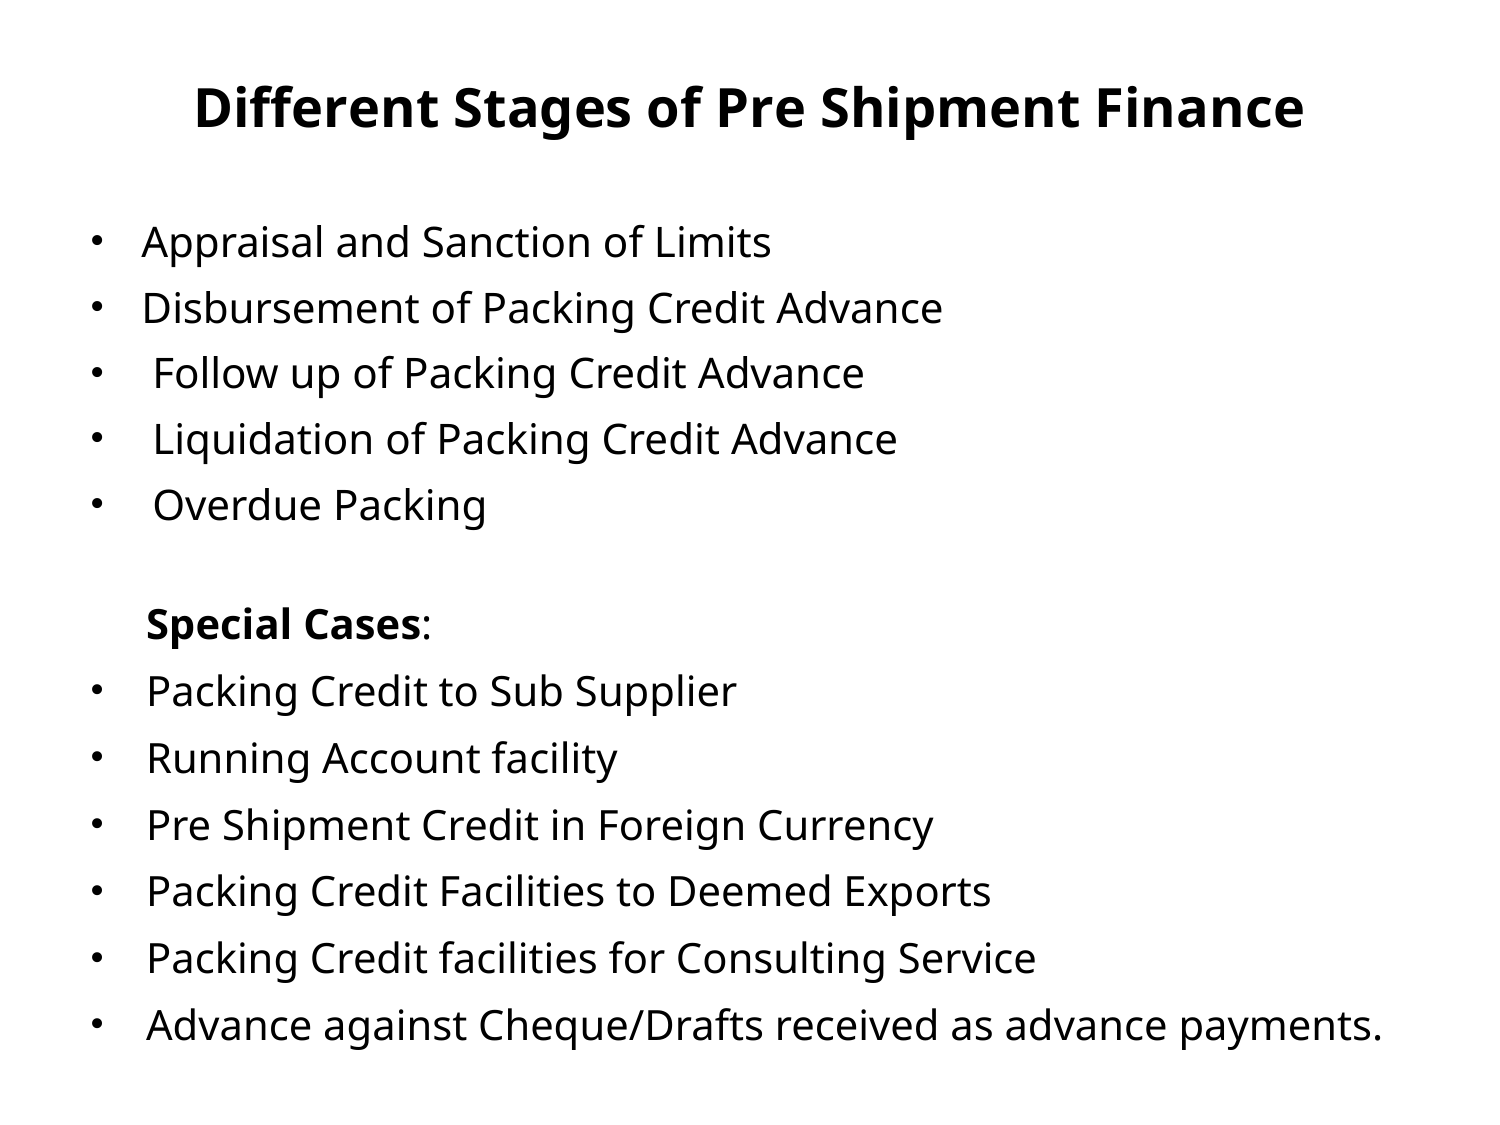

# Different Stages of Pre Shipment Finance
Appraisal and Sanction of Limits
Disbursement of Packing Credit Advance
 Follow up of Packing Credit Advance
 Liquidation of Packing Credit Advance
 Overdue Packing
Special Cases:
Packing Credit to Sub Supplier
Running Account facility
Pre Shipment Credit in Foreign Currency
Packing Credit Facilities to Deemed Exports
Packing Credit facilities for Consulting Service
Advance against Cheque/Drafts received as advance payments.